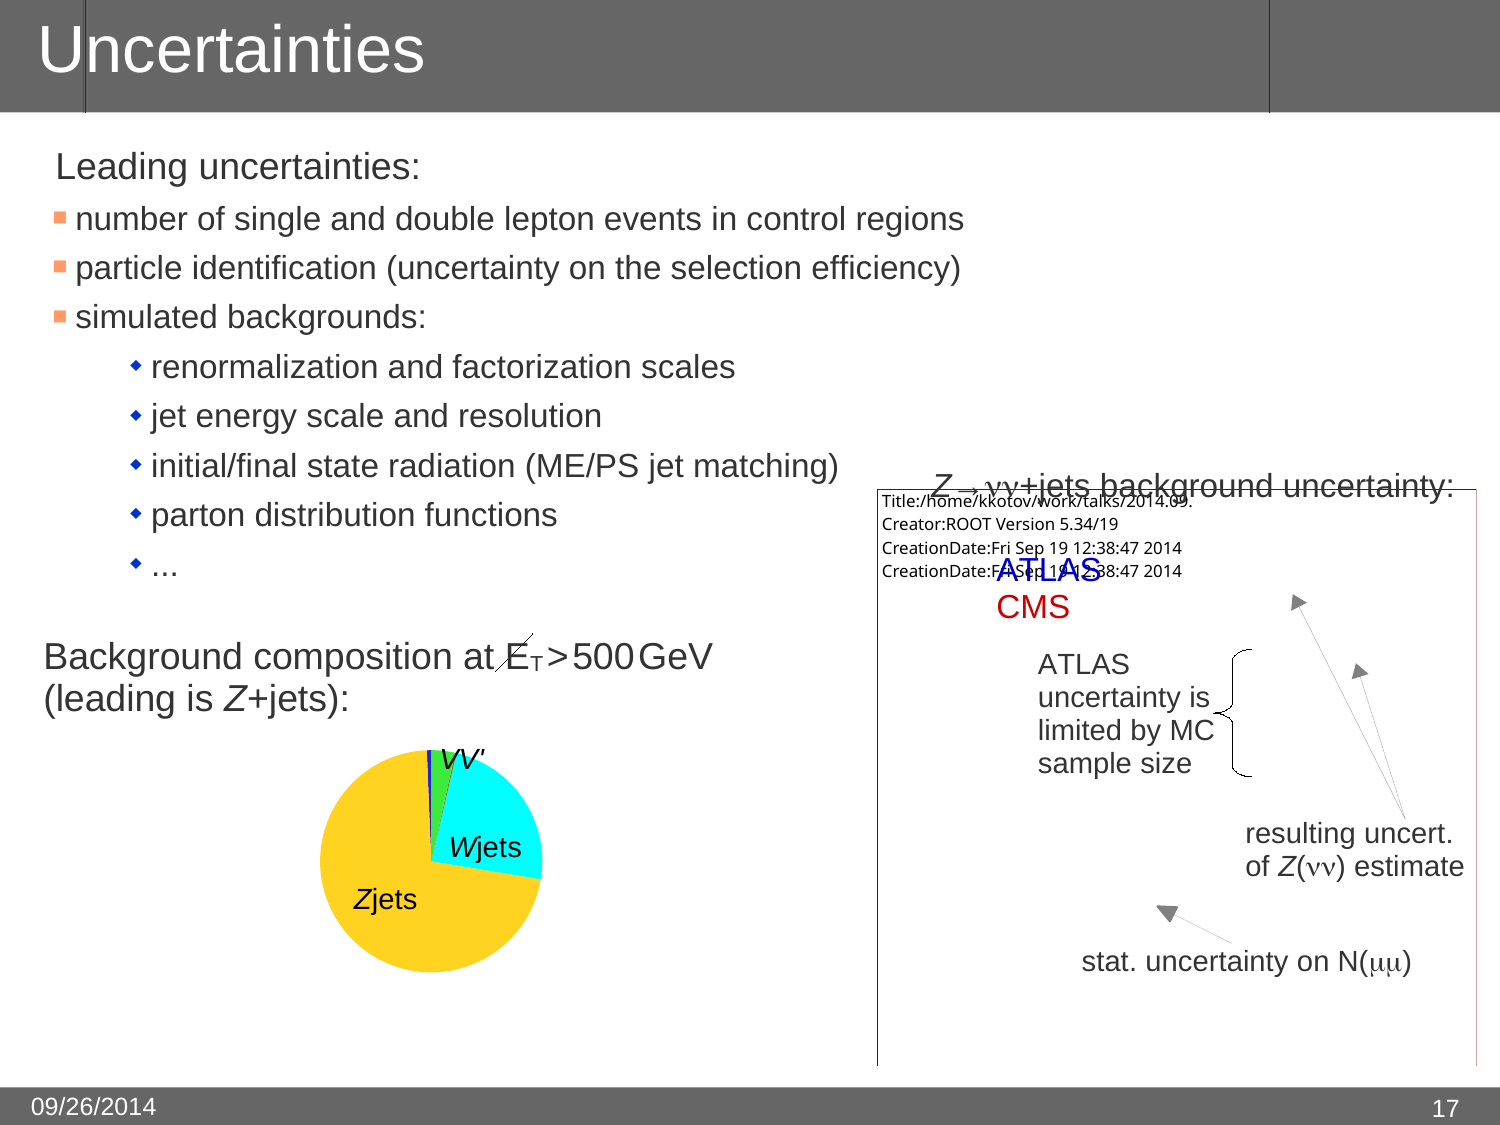

# Uncertainties
Leading uncertainties:
 number of single and double lepton events in control regions
 particle identification (uncertainty on the selection efficiency)
 simulated backgrounds:
 renormalization and factorization scales
 jet energy scale and resolution
 initial/final state radiation (ME/PS jet matching)
 parton distribution functions
 ...
Z→nn+jets background uncertainty:
ATLAS CMS
Background composition at ET > 500 GeV (leading is Z+jets):
ATLAS uncertainty is limited by MC sample size
VV'
### Chart
| Category | Column 1 |
|---|---|
| ttbar | 6.6 |
| Zjets | 747.0 |
| Wjets | 249.0 |
| Zll | 2.3 |
| VV | 36.0 |Wjets
Zjets
resulting uncert. of Z(nn) estimate
stat. uncertainty on N(mm)